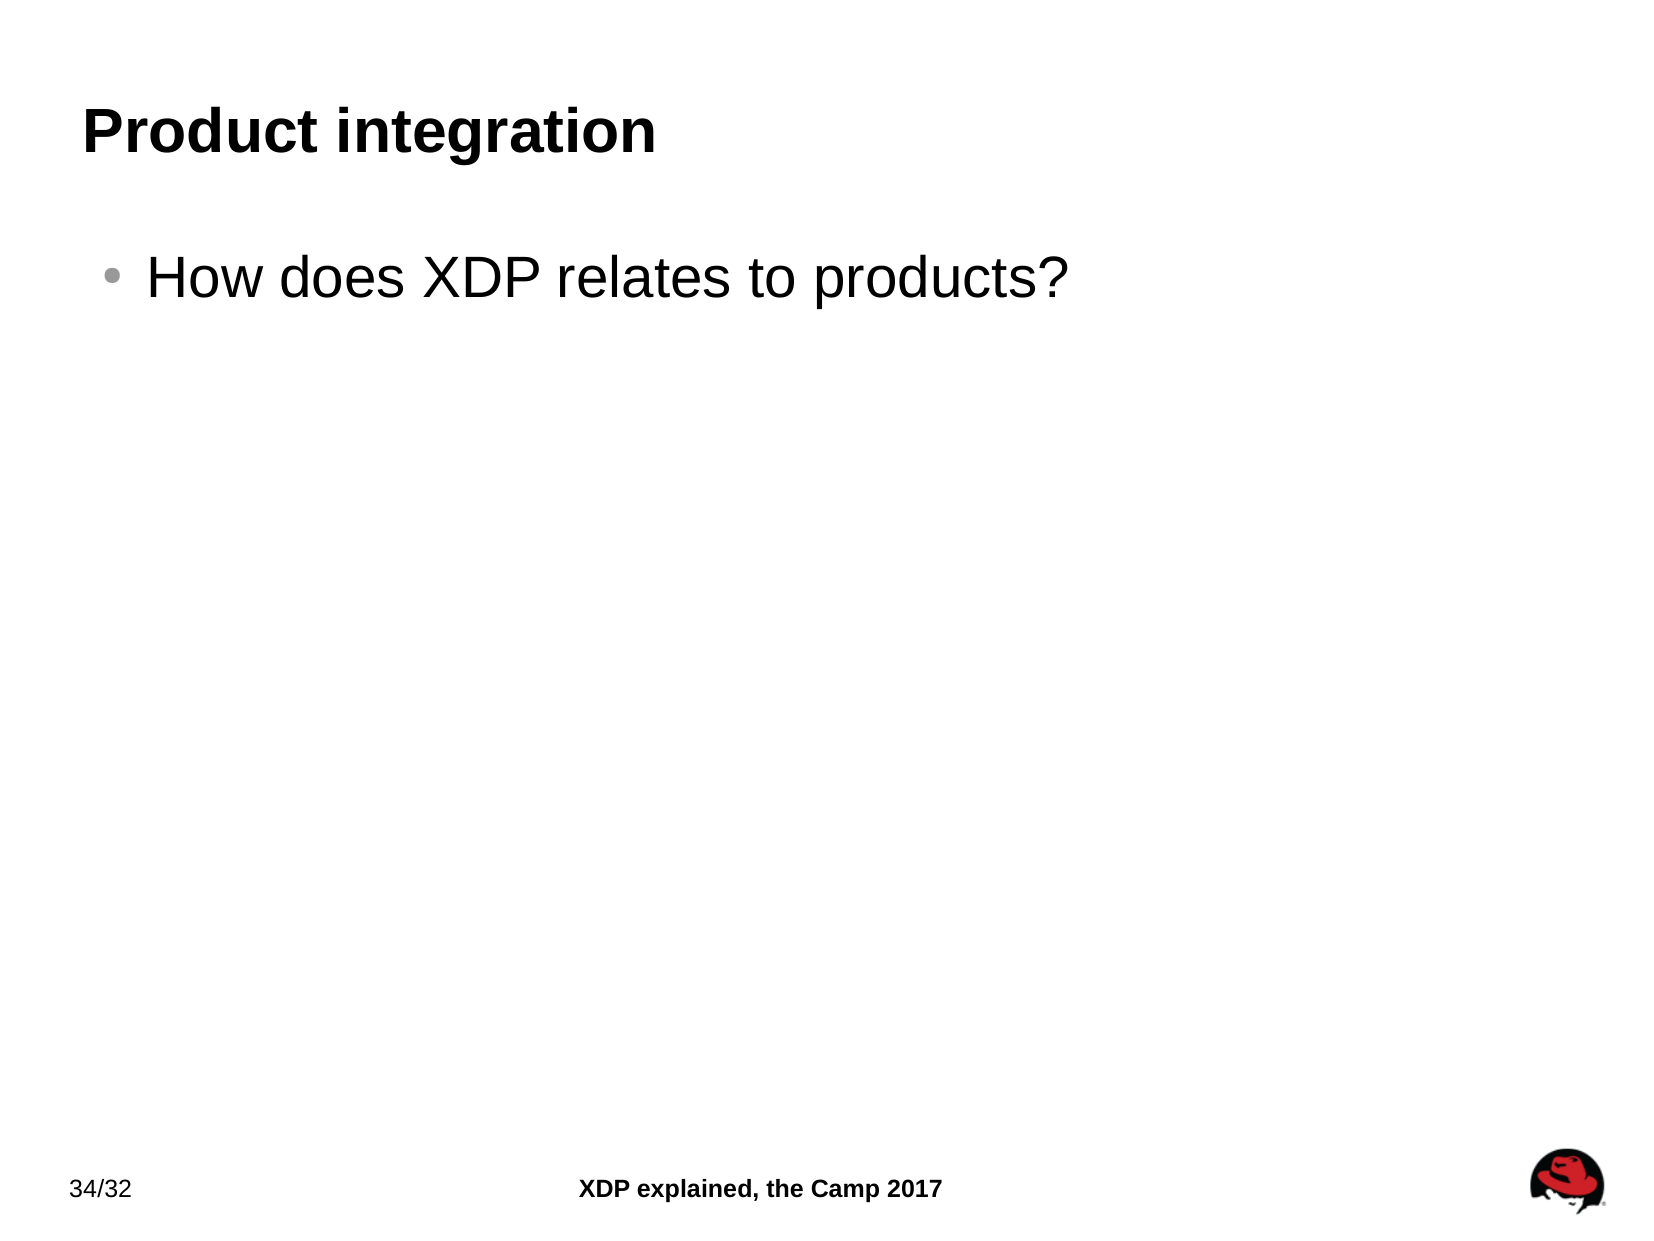

# Product integration
How does XDP relates to products?